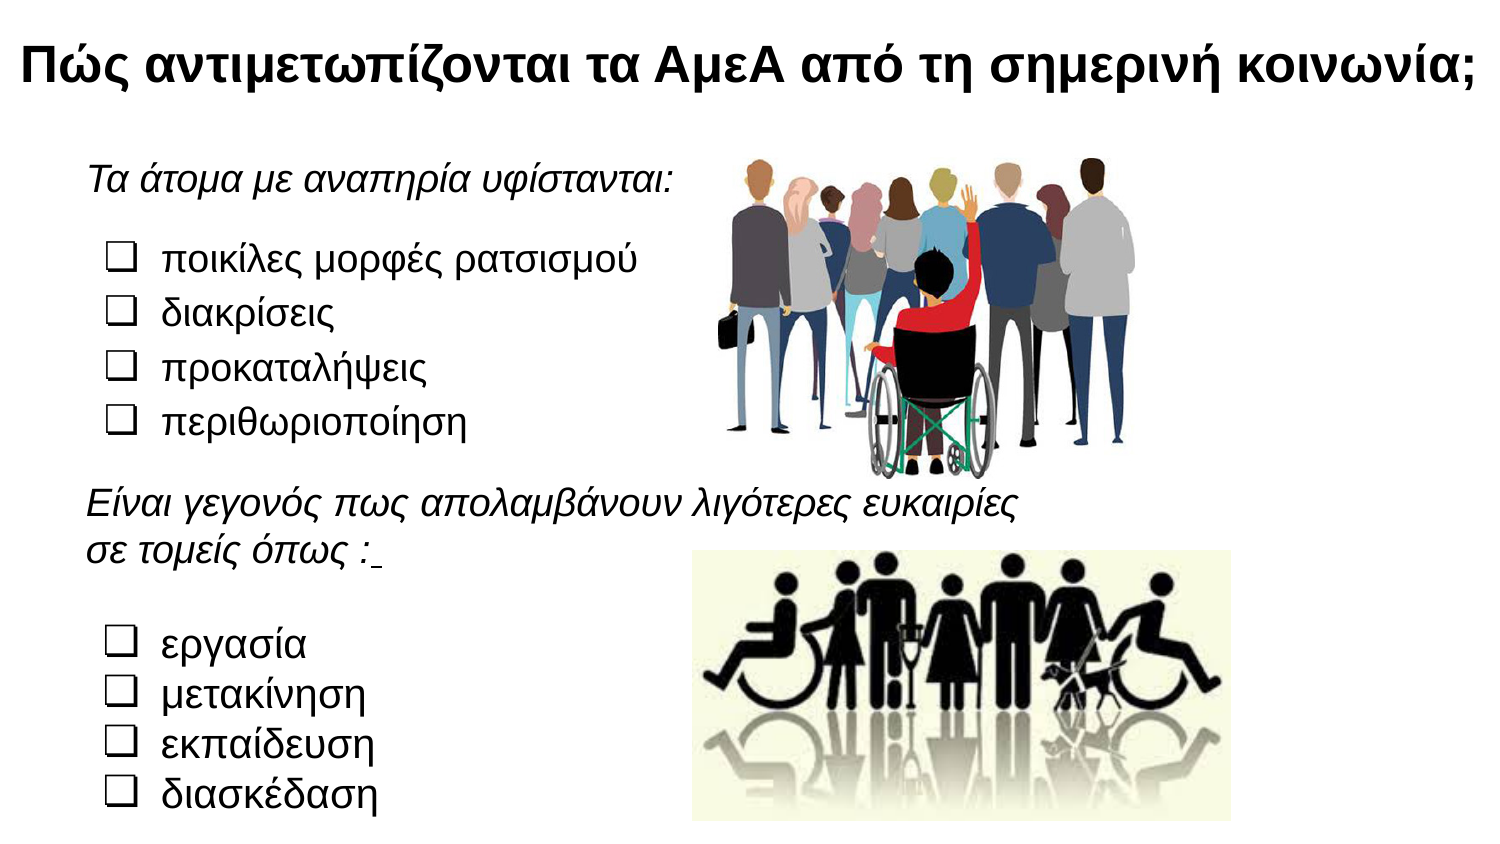

# Πώς αντιμετωπίζονται τα ΑμεΑ από τη σημερινή κοινωνία;
Τα άτομα με αναπηρία υφίστανται:
ποικίλες μορφές ρατσισμού
διακρίσεις
προκαταλήψεις
περιθωριοποίηση
Είναι γεγονός πως απολαμβάνουν λιγότερες ευκαιρίες σε τομείς όπως :
εργασία
μετακίνηση
εκπαίδευση
διασκέδαση